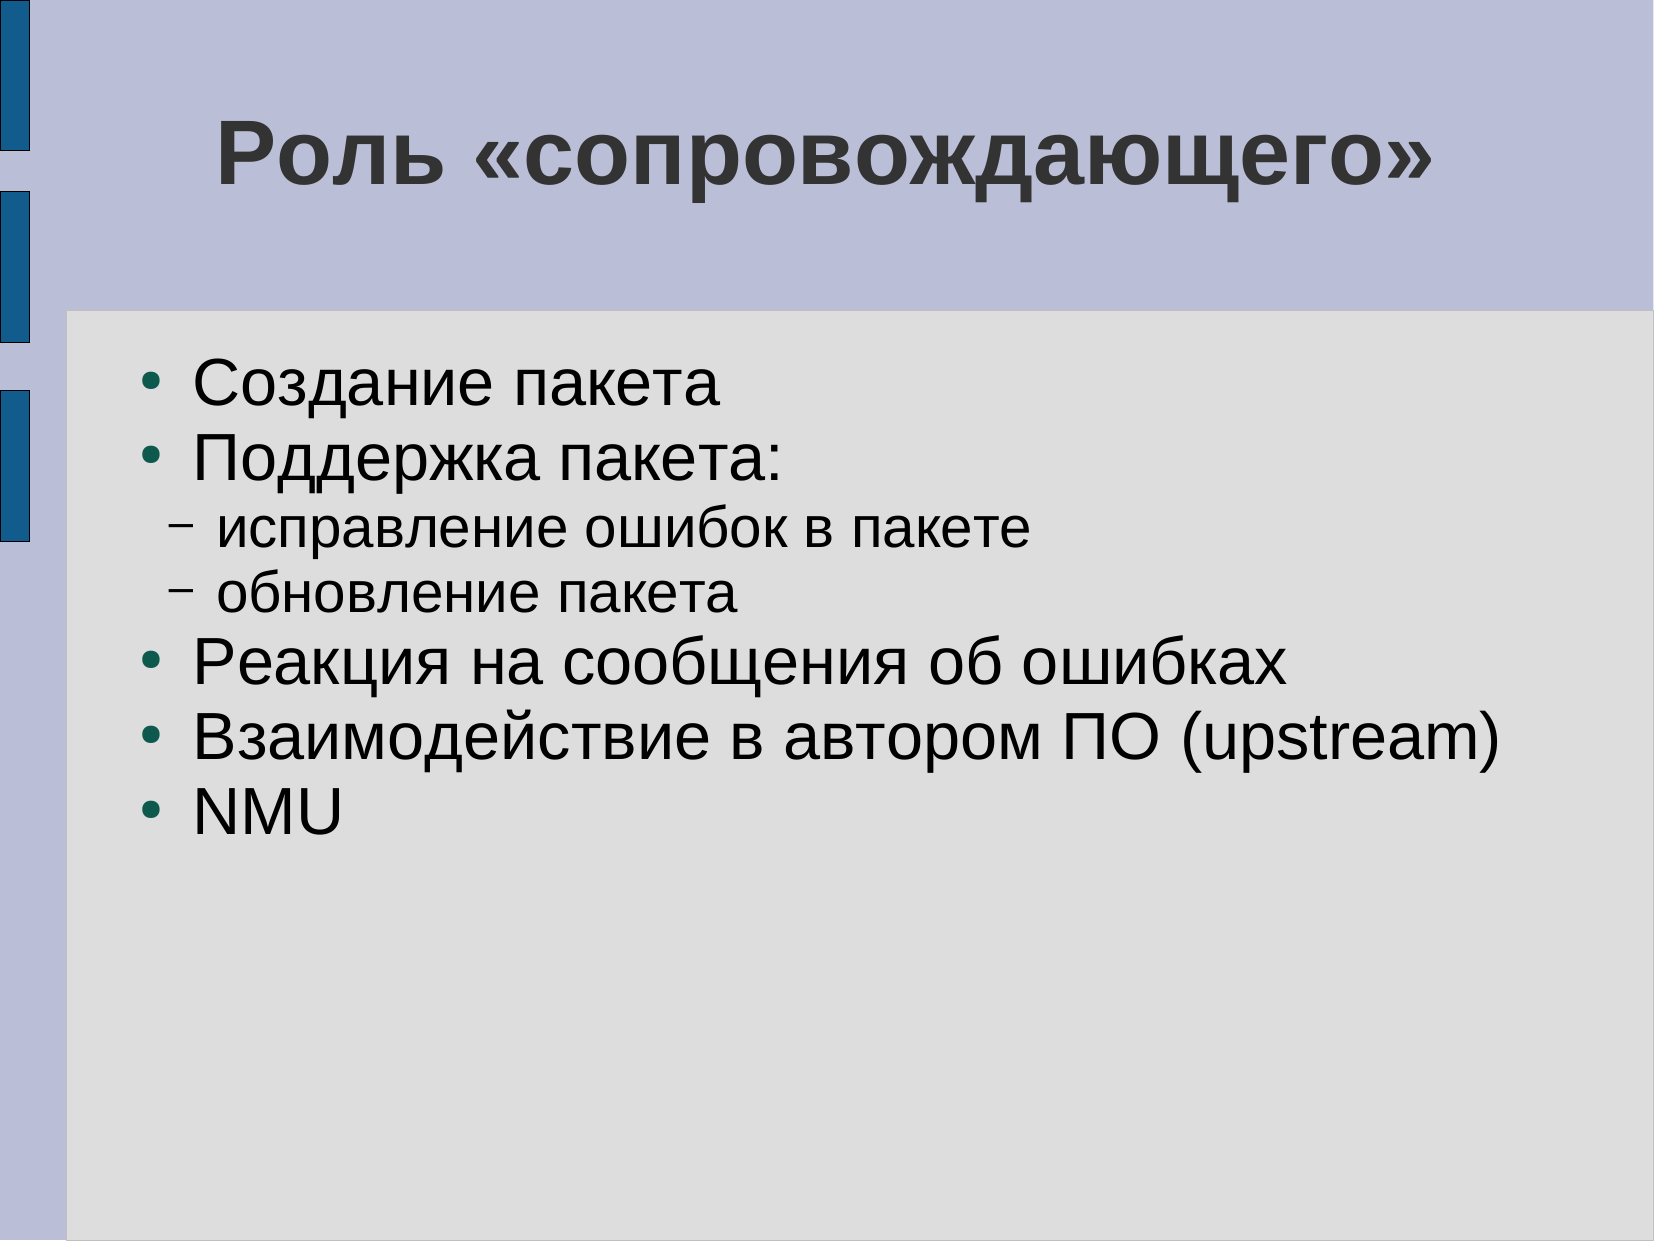

# Роль «сопровождающего»
Создание пакета
Поддержка пакета:
исправление ошибок в пакете
обновление пакета
Реакция на сообщения об ошибках
Взаимодействие в автором ПО (upstream)
NMU